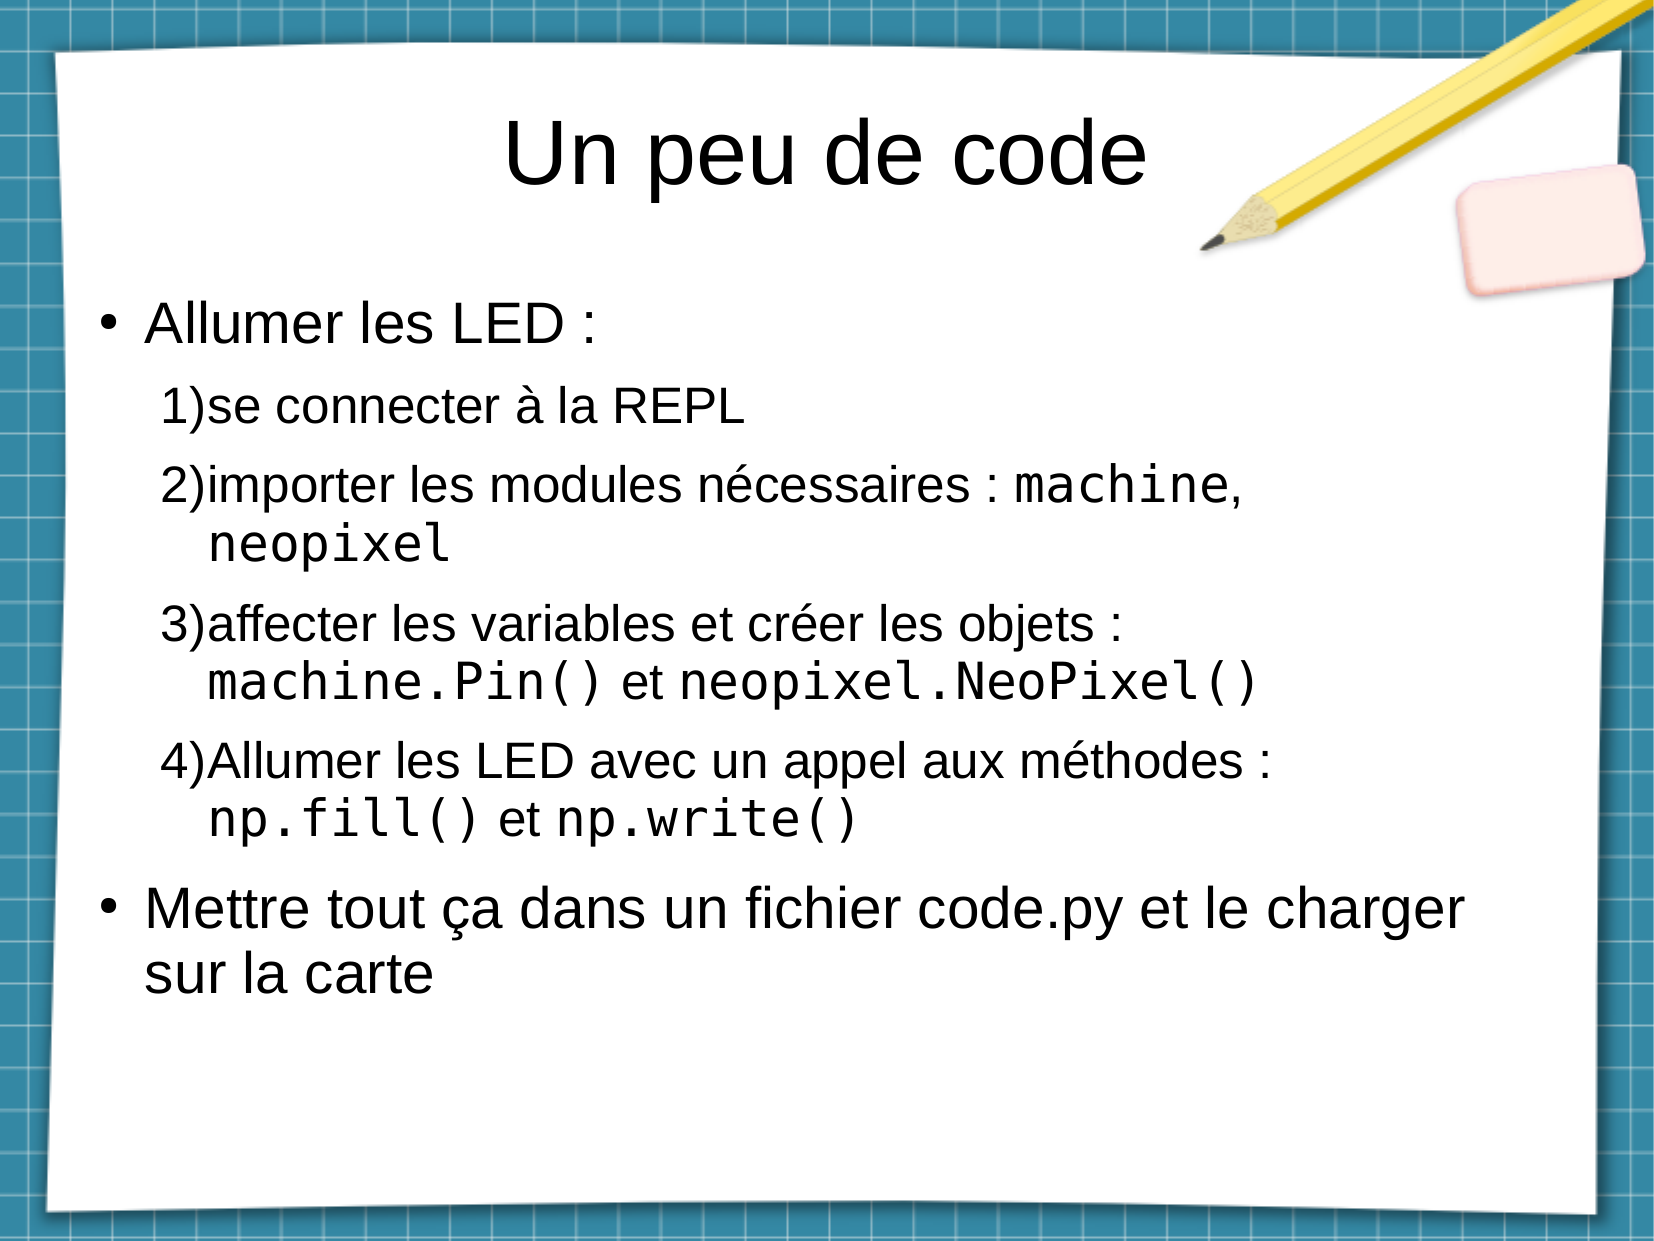

# Un peu de code
Allumer les LED :
se connecter à la REPL
importer les modules nécessaires : machine, neopixel
affecter les variables et créer les objets : machine.Pin() et neopixel.NeoPixel()
Allumer les LED avec un appel aux méthodes : np.fill() et np.write()
Mettre tout ça dans un fichier code.py et le charger sur la carte